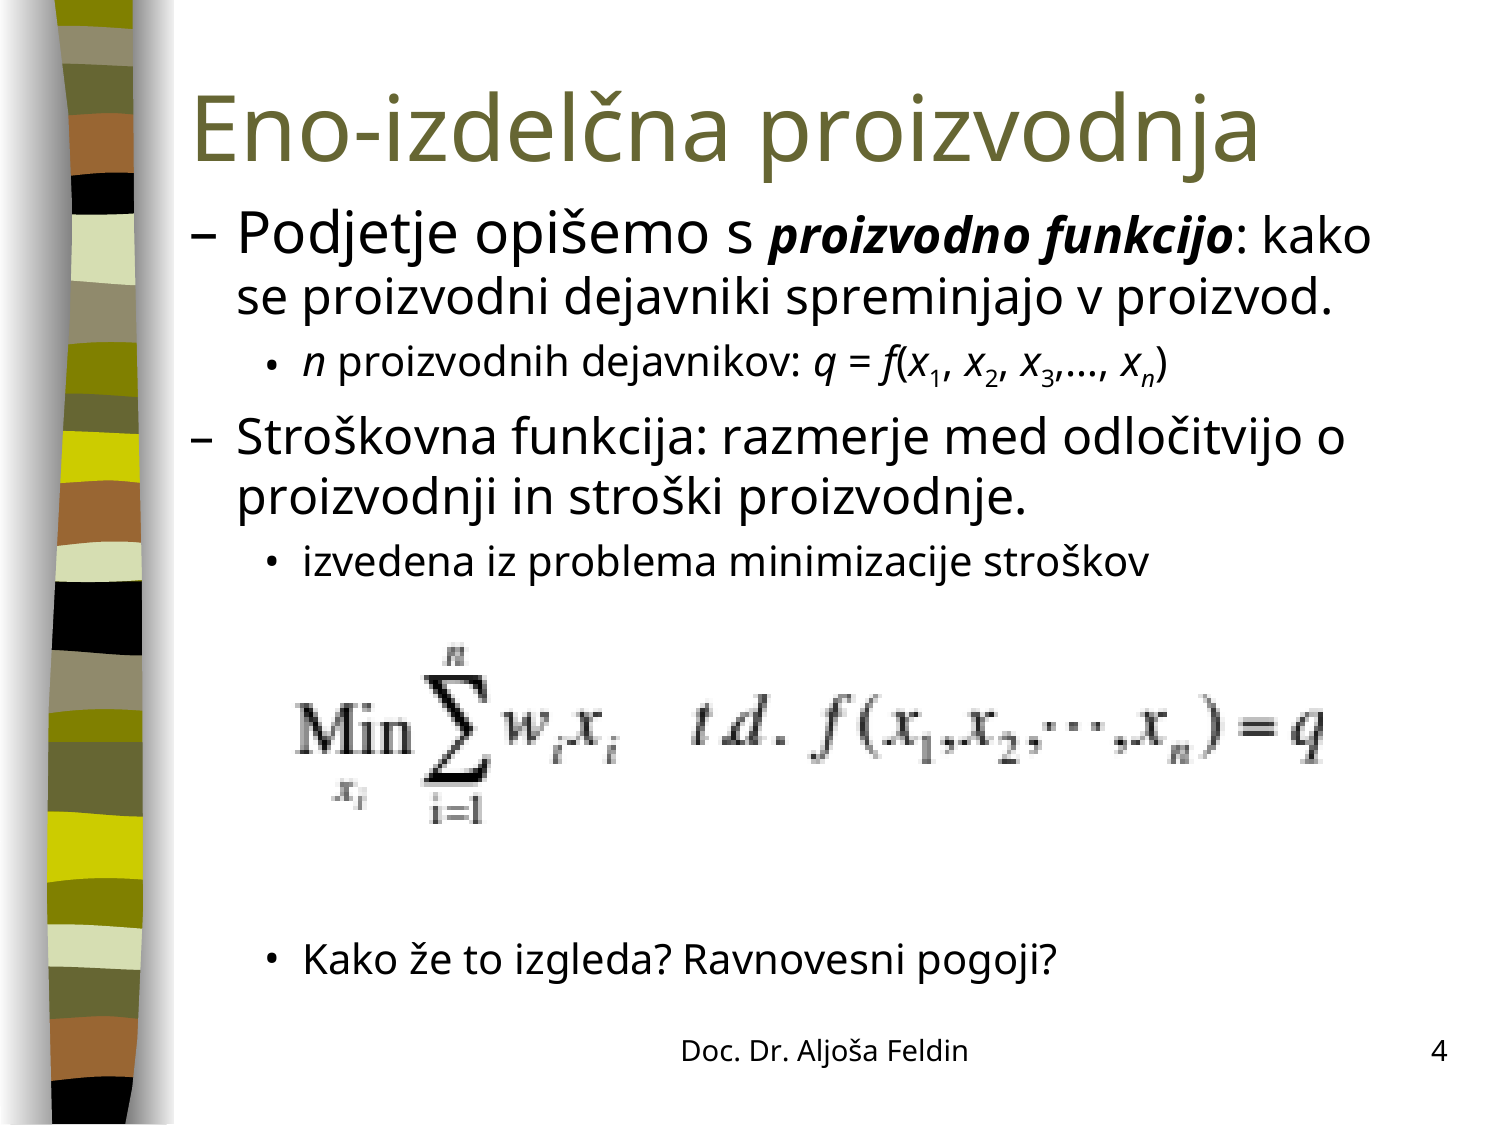

# Eno-izdelčna proizvodnja
Podjetje opišemo s proizvodno funkcijo: kako se proizvodni dejavniki spreminjajo v proizvod.
n proizvodnih dejavnikov: q = f(x1, x2, x3,…, xn)
Stroškovna funkcija: razmerje med odločitvijo o proizvodnji in stroški proizvodnje.
izvedena iz problema minimizacije stroškov
Kako že to izgleda? Ravnovesni pogoji?
Doc. Dr. Aljoša Feldin